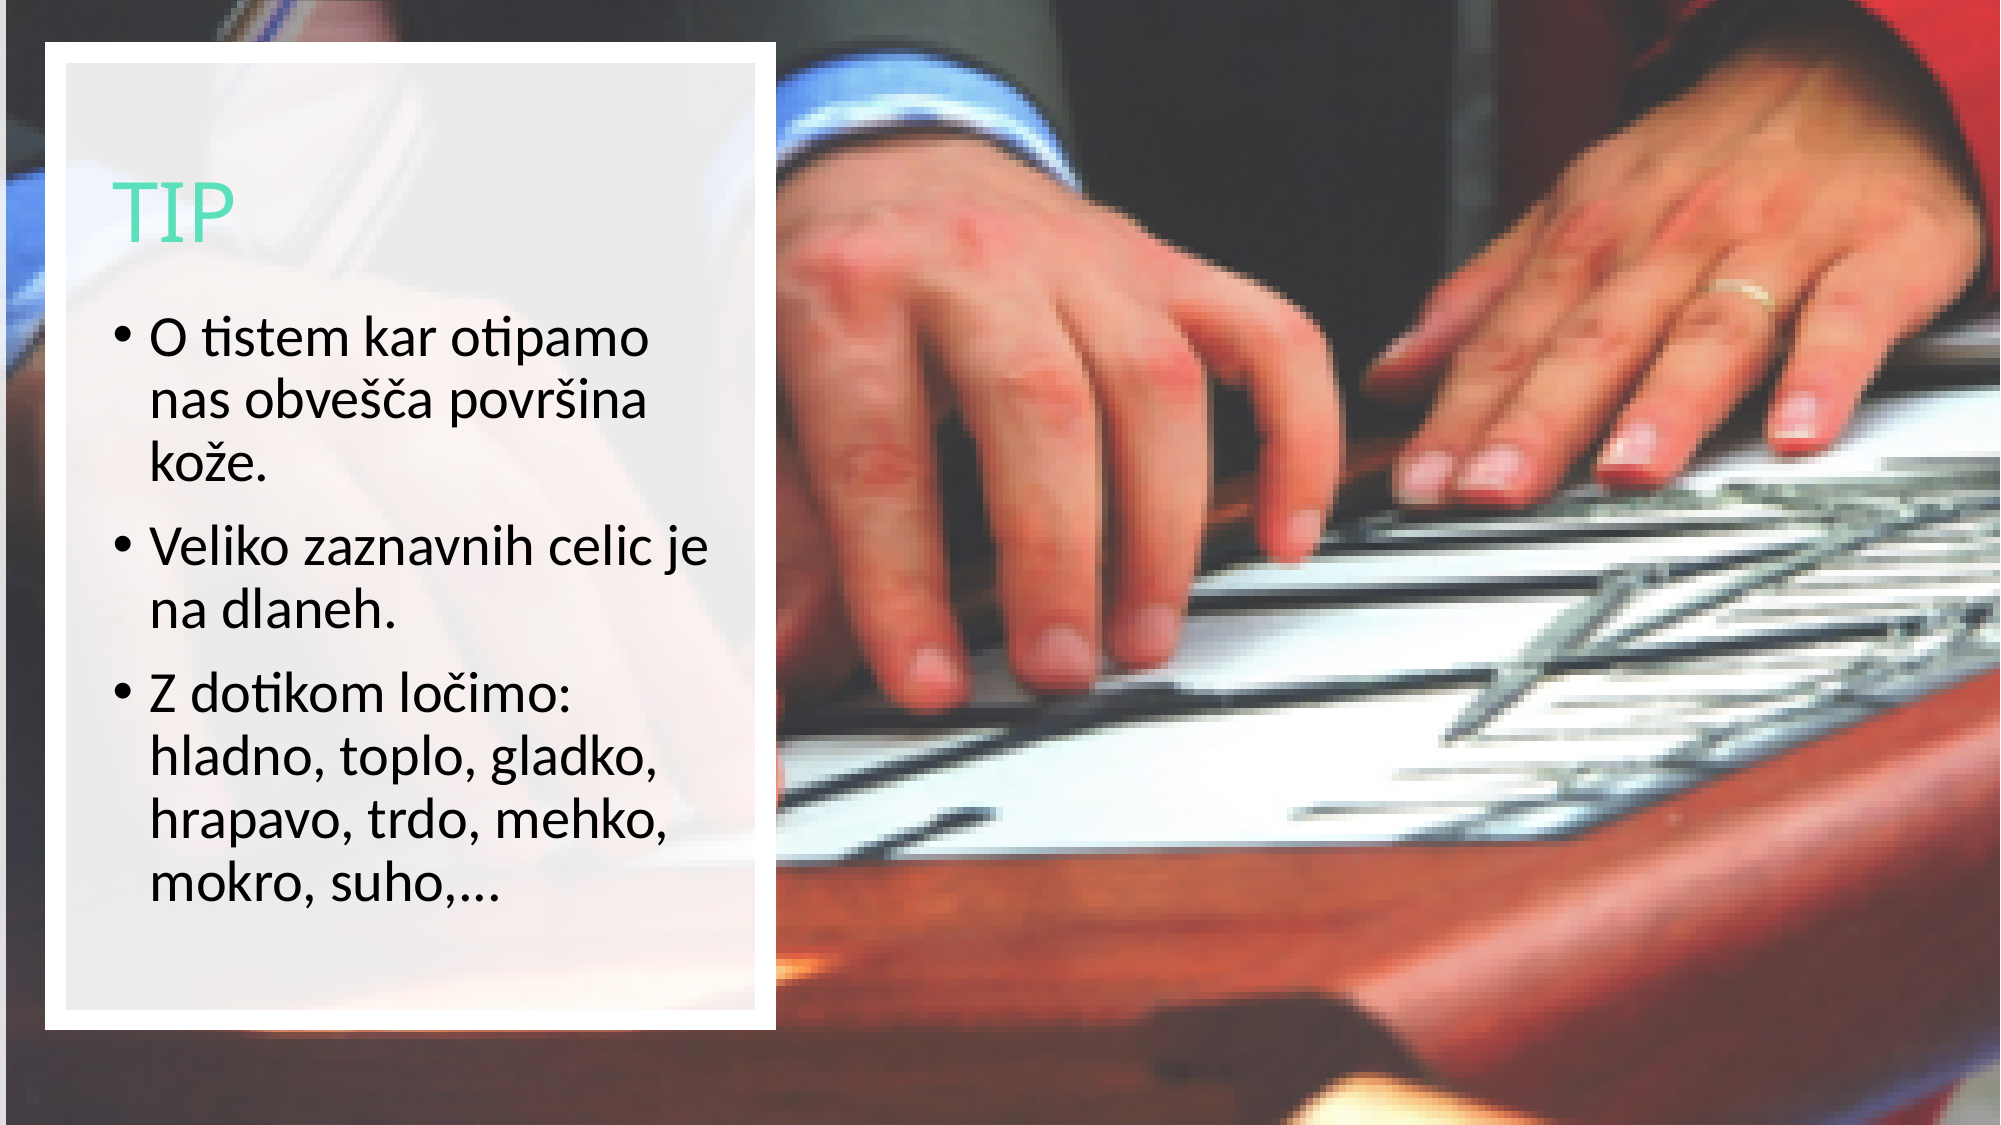

# TIP
O tistem kar otipamo nas obvešča površina kože.
Veliko zaznavnih celic je na dlaneh.
Z dotikom ločimo: hladno, toplo, gladko, hrapavo, trdo, mehko, mokro, suho,...